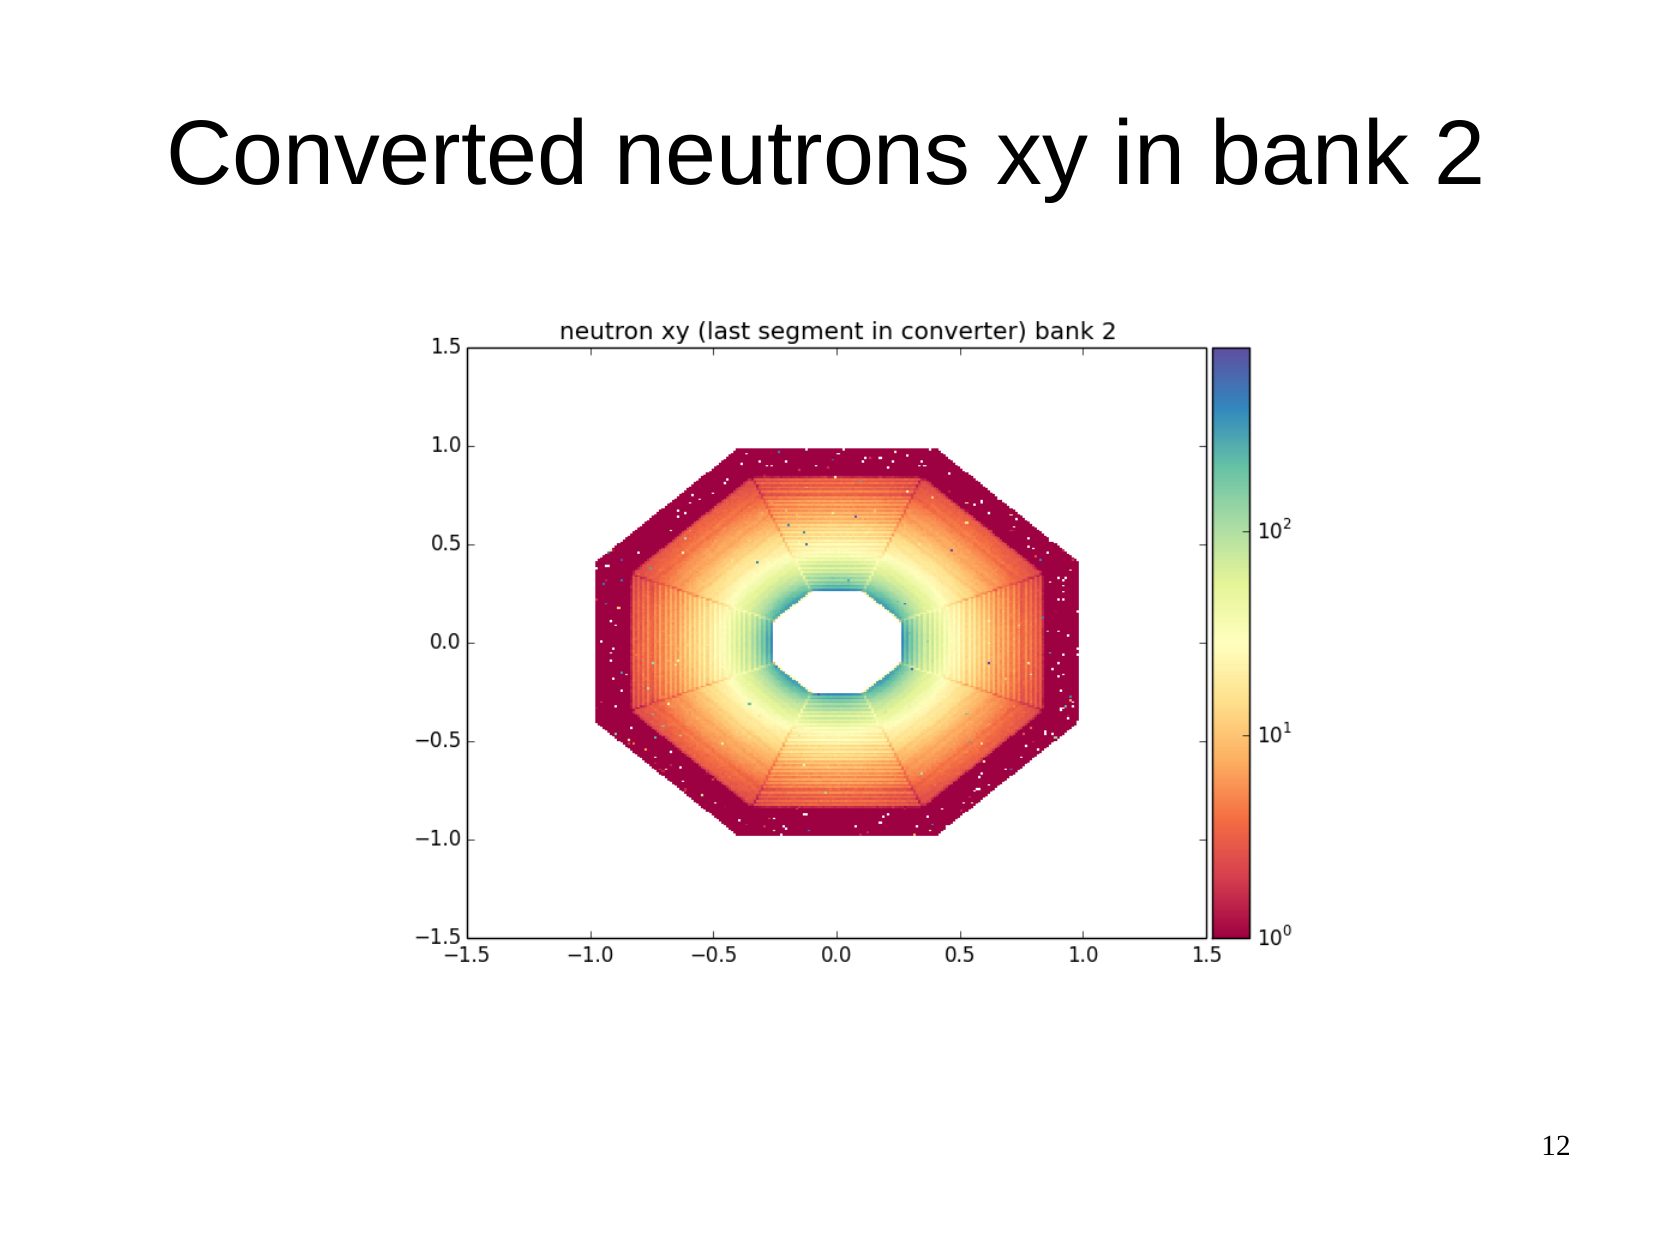

# Converted neutrons xy in bank 2
12